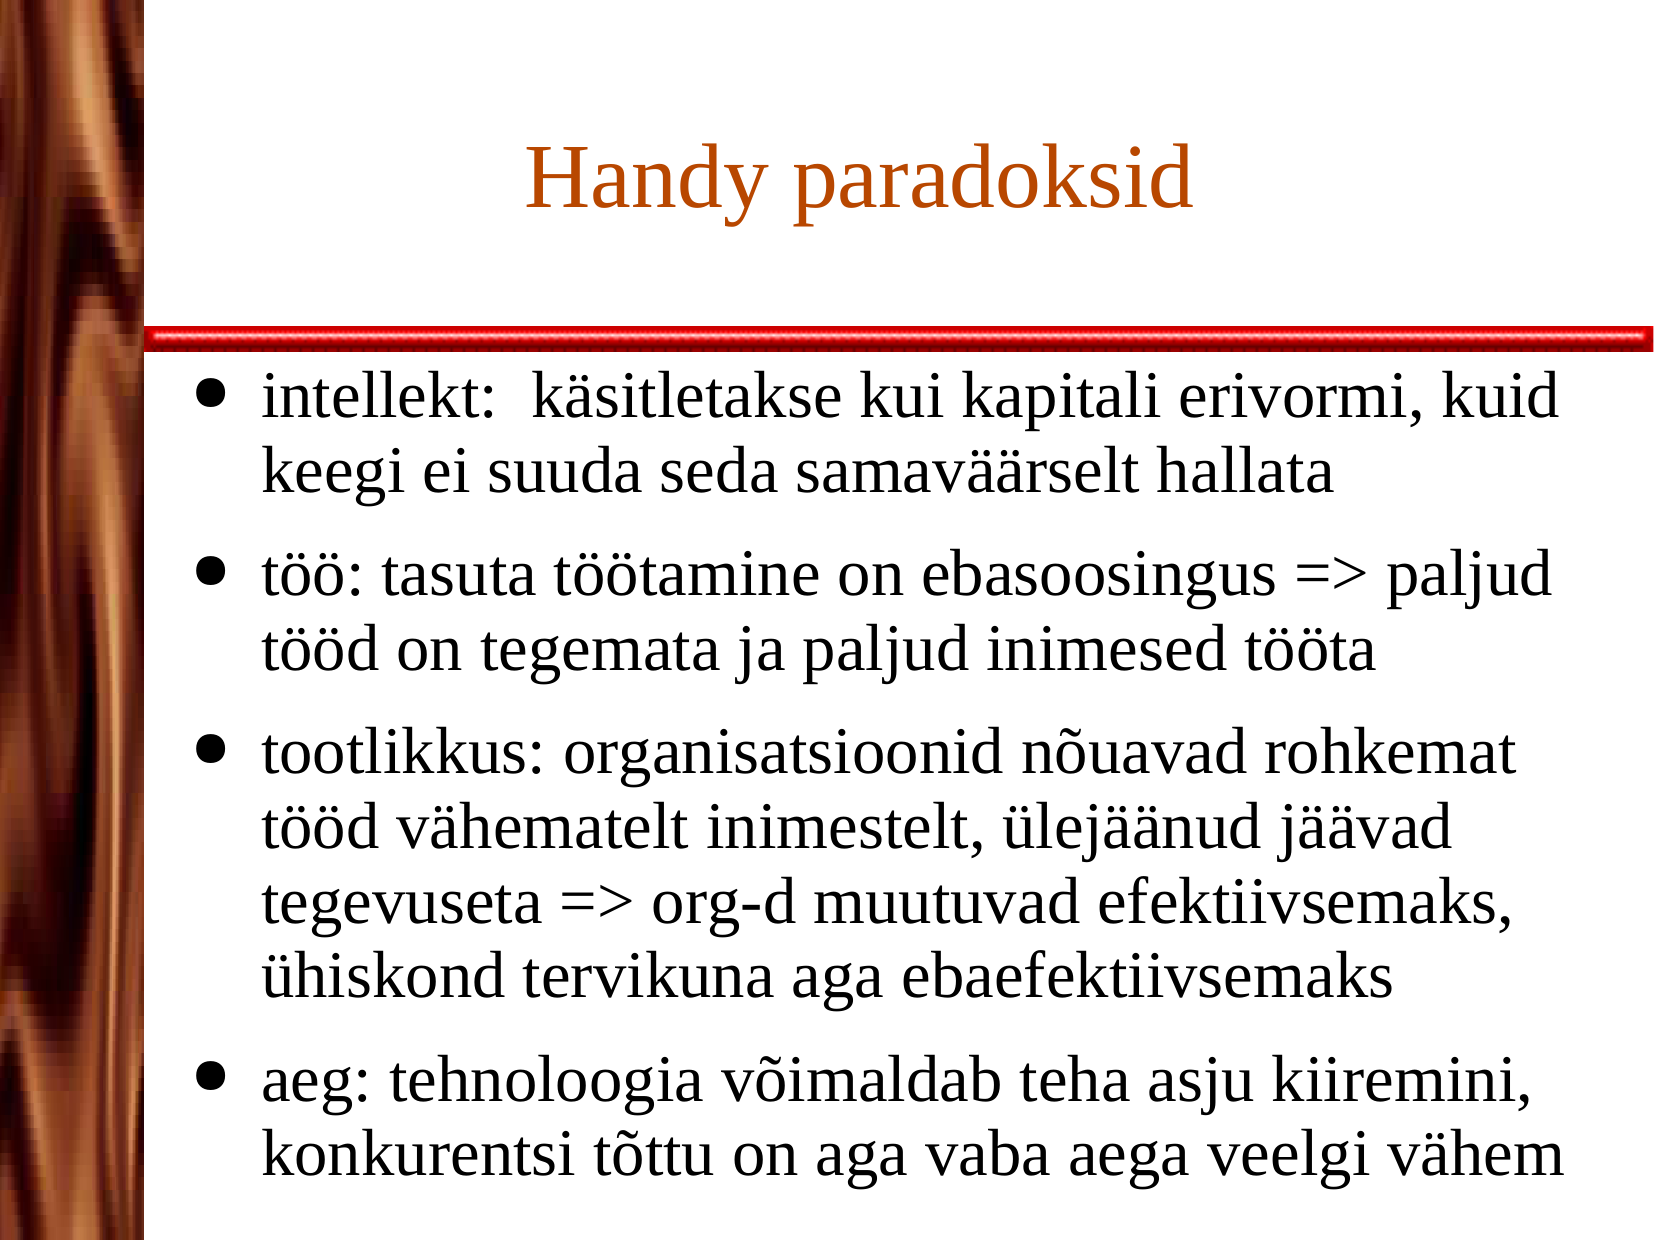

# Handy paradoksid
intellekt: käsitletakse kui kapitali erivormi, kuid keegi ei suuda seda samaväärselt hallata
töö: tasuta töötamine on ebasoosingus => paljud tööd on tegemata ja paljud inimesed tööta
tootlikkus: organisatsioonid nõuavad rohkemat tööd vähematelt inimestelt, ülejäänud jäävad tegevuseta => org-d muutuvad efektiivsemaks, ühiskond tervikuna aga ebaefektiivsemaks
aeg: tehnoloogia võimaldab teha asju kiiremini, konkurentsi tõttu on aga vaba aega veelgi vähem